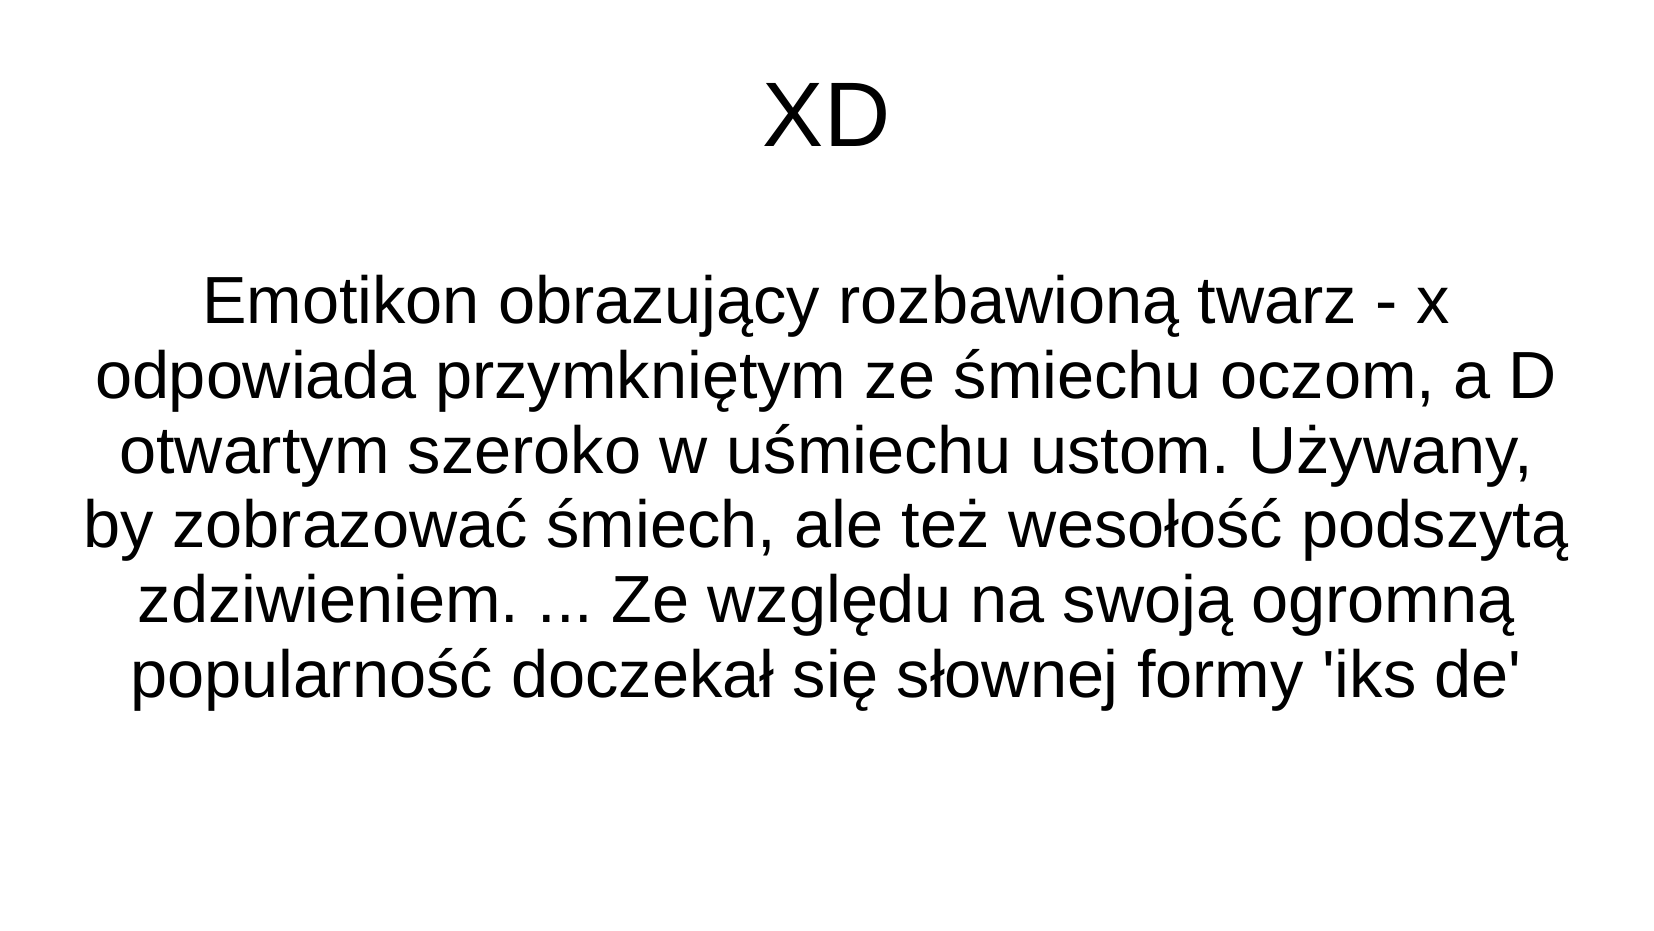

# XD
Emotikon obrazujący rozbawioną twarz - x odpowiada przymkniętym ze śmiechu oczom, a D otwartym szeroko w uśmiechu ustom. Używany, by zobrazować śmiech, ale też wesołość podszytą zdziwieniem. ... Ze względu na swoją ogromną popularność doczekał się słownej formy 'iks de'